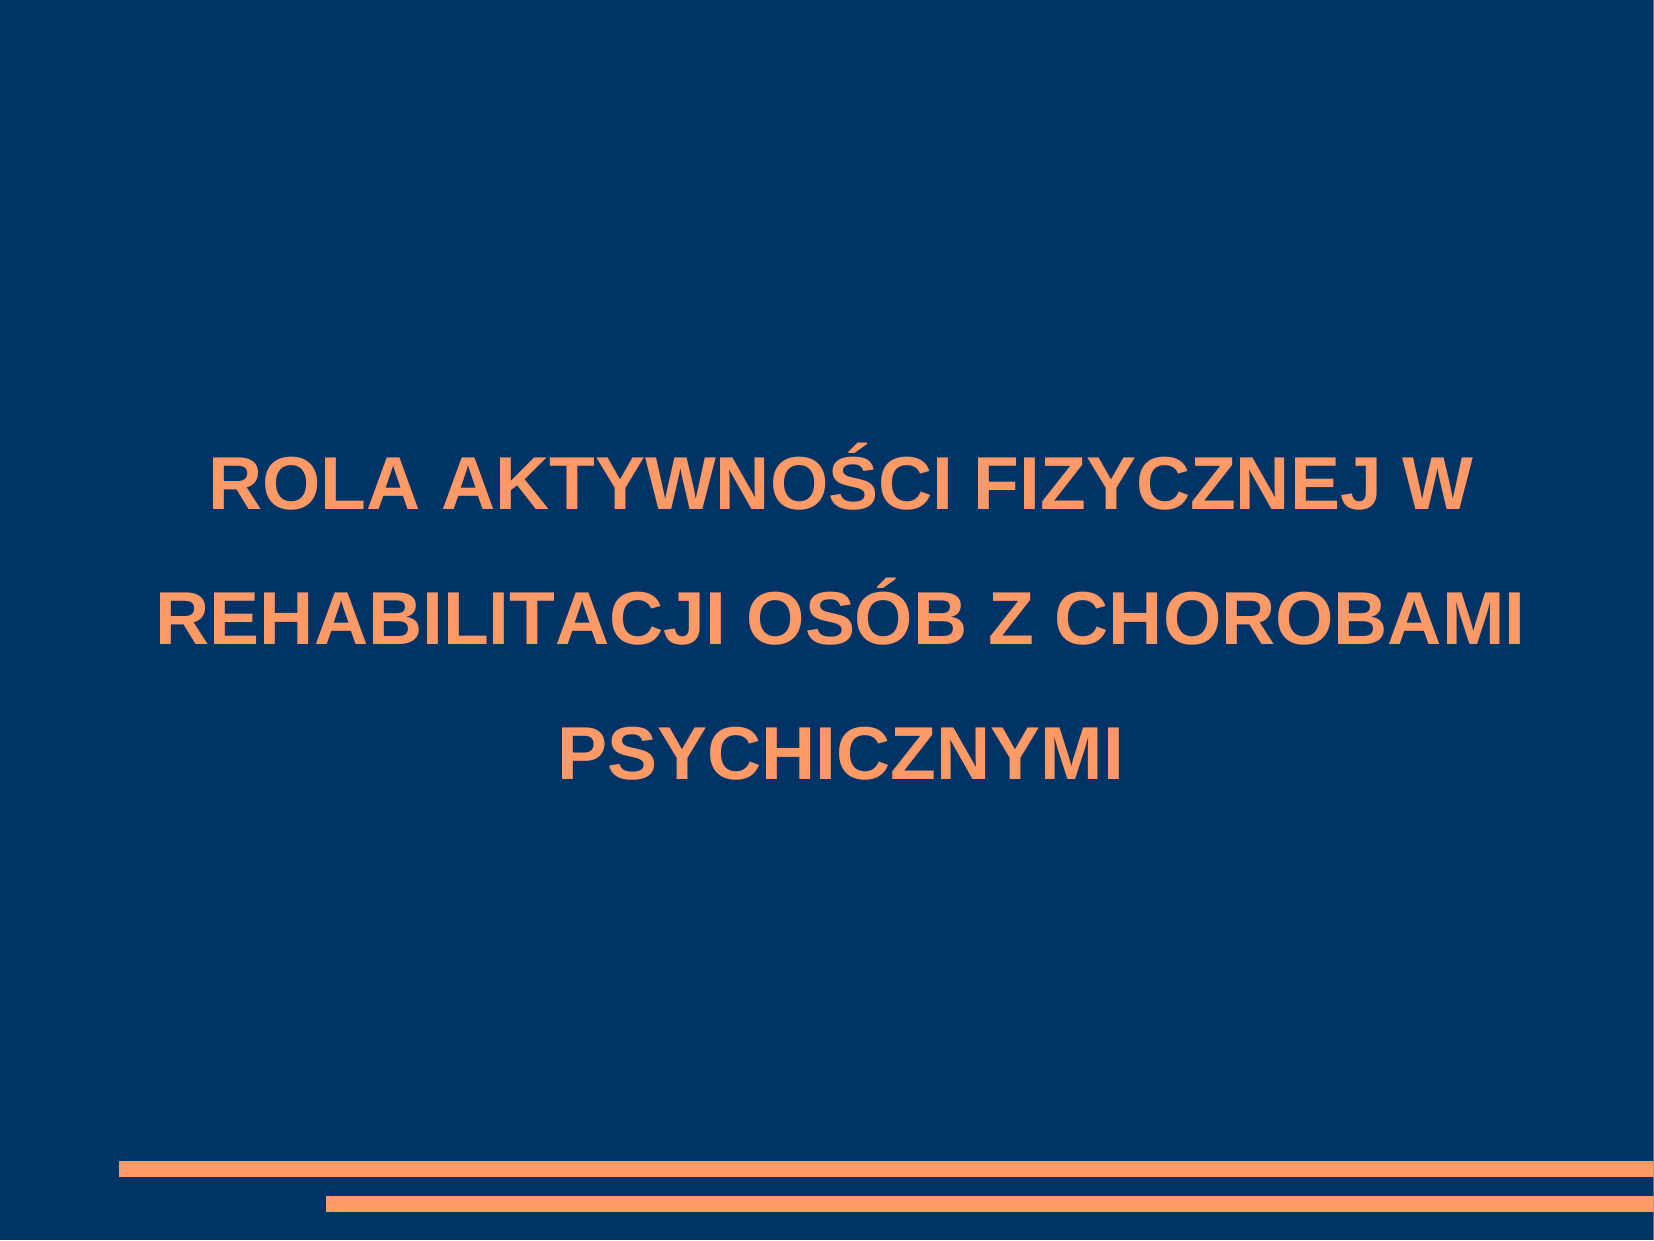

# ROLA AKTYWNOŚCI FIZYCZNEJ W REHABILITACJI OSÓB Z CHOROBAMI PSYCHICZNYMI